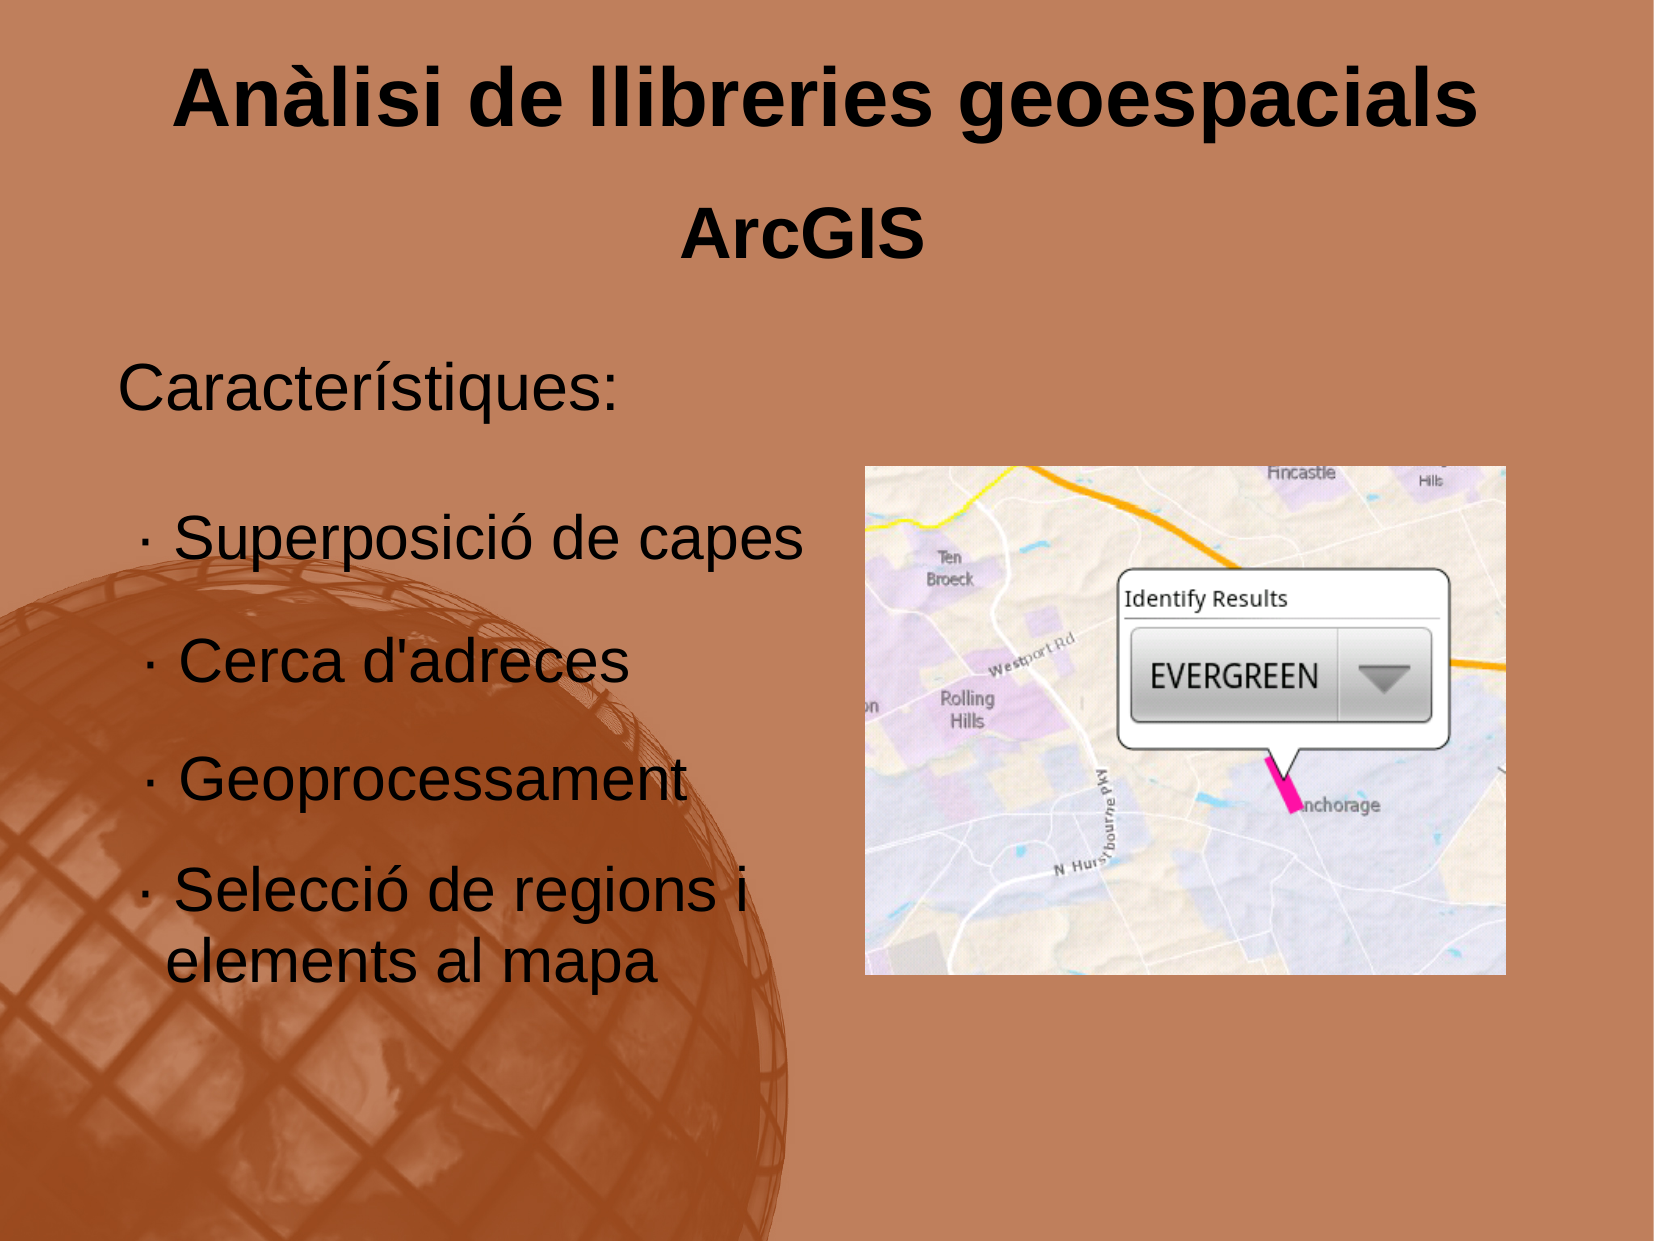

# Anàlisi de llibreries geoespacials
ArcGIS
Característiques:
· Superposició de capes
· Cerca d'adreces
· Geoprocessament
· Selecció de regions i
elements al mapa